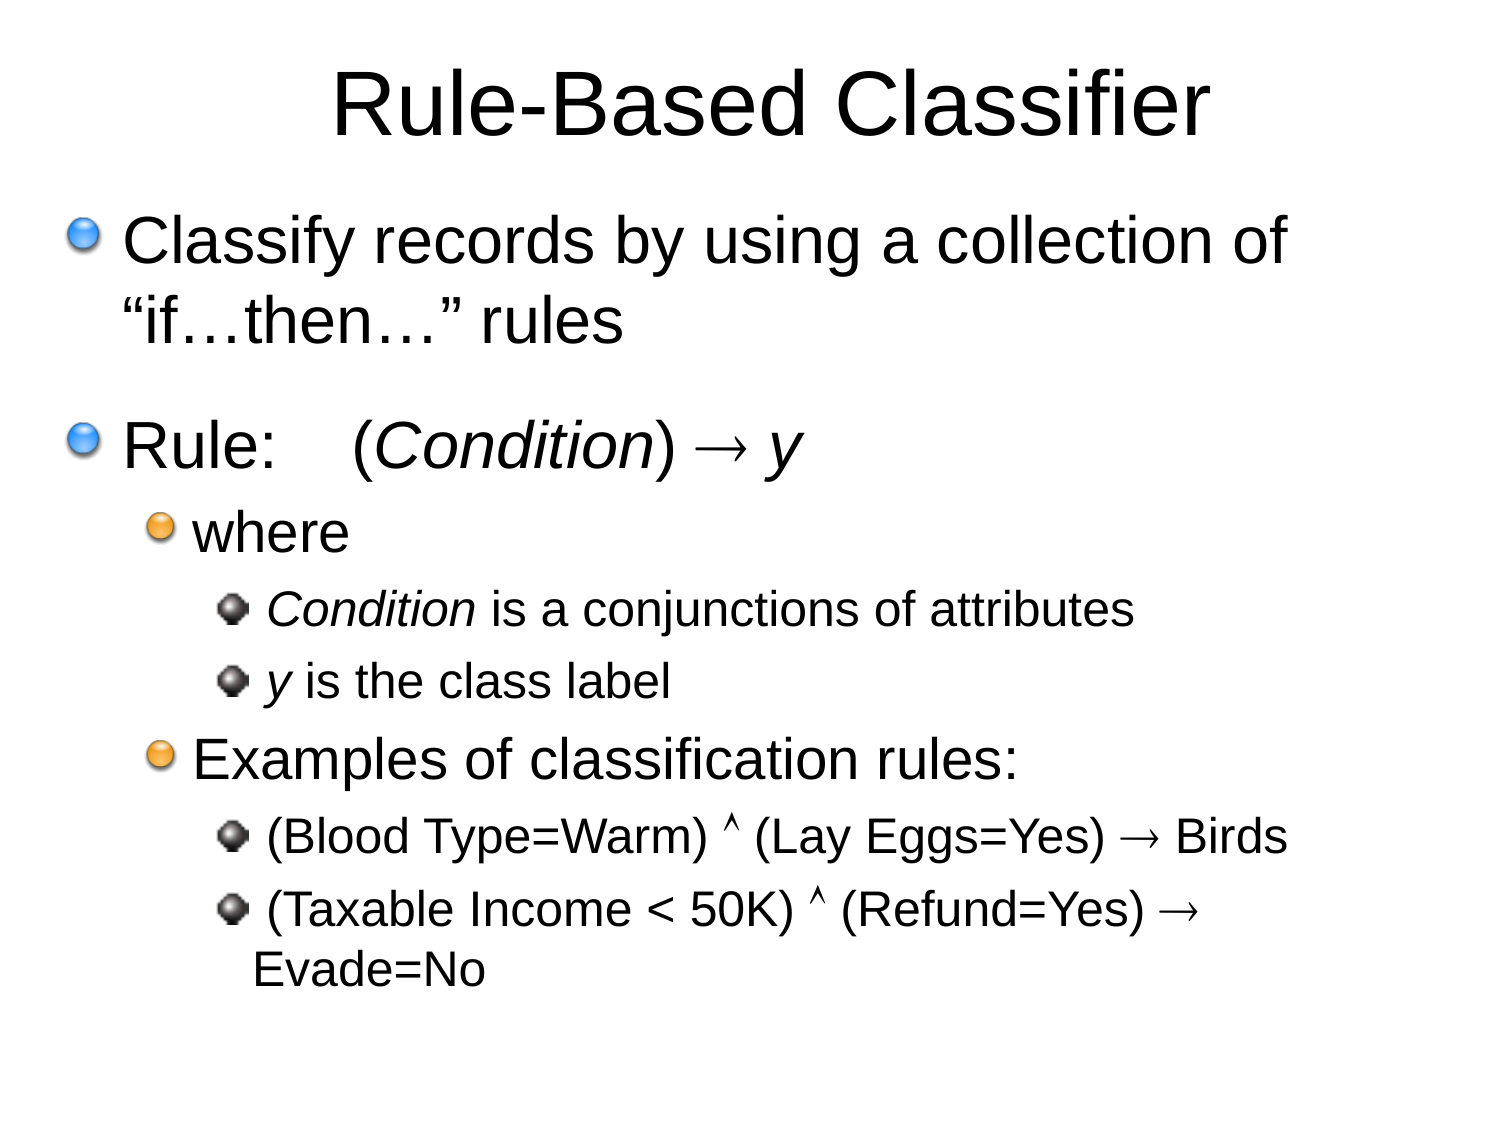

# Rule-Based Classifier
Classify records by using a collection of “if…then…” rules
Rule: (Condition)  y
where
 Condition is a conjunctions of attributes
 y is the class label
Examples of classification rules:
 (Blood Type=Warm)  (Lay Eggs=Yes)  Birds
 (Taxable Income < 50K)  (Refund=Yes)  Evade=No